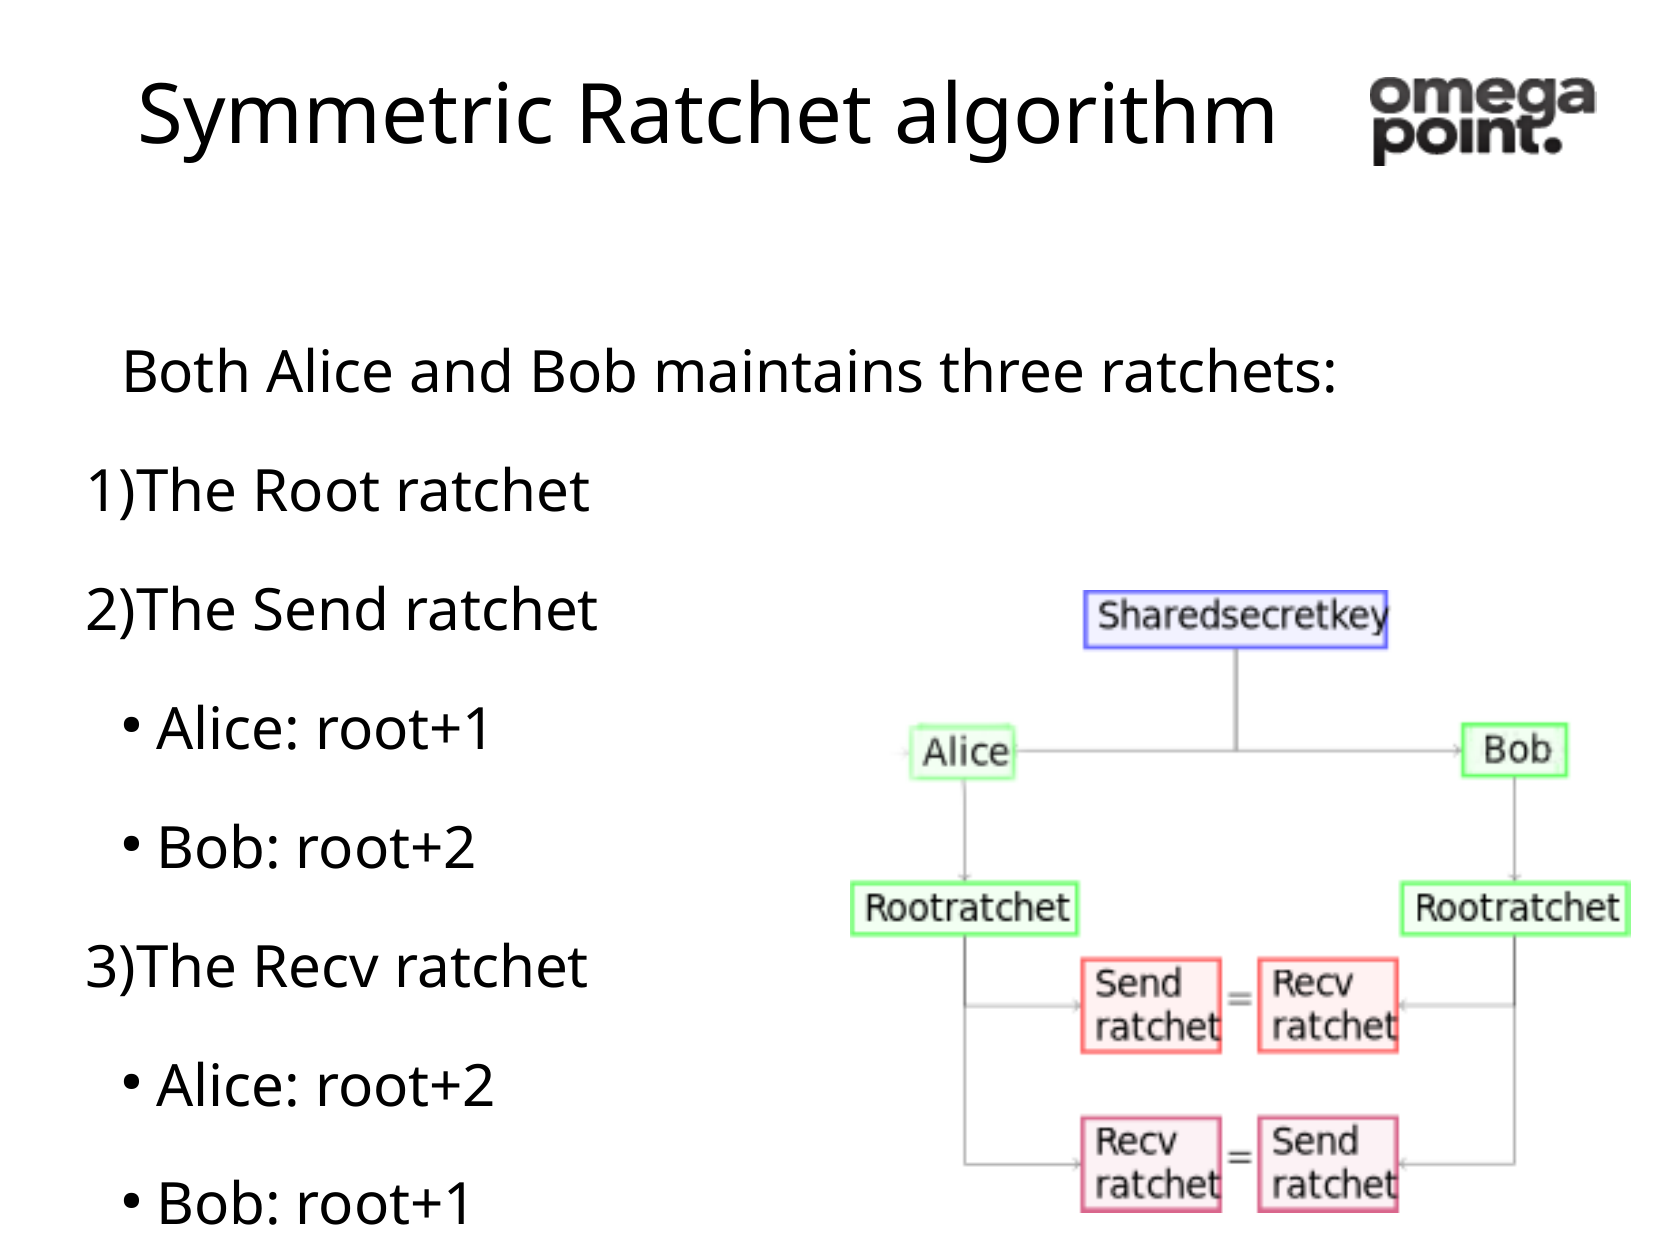

Symmetric Ratchet algorithm
Both Alice and Bob maintains three ratchets:
The Root ratchet
The Send ratchet
Alice: root+1
Bob: root+2
The Recv ratchet
Alice: root+2
Bob: root+1